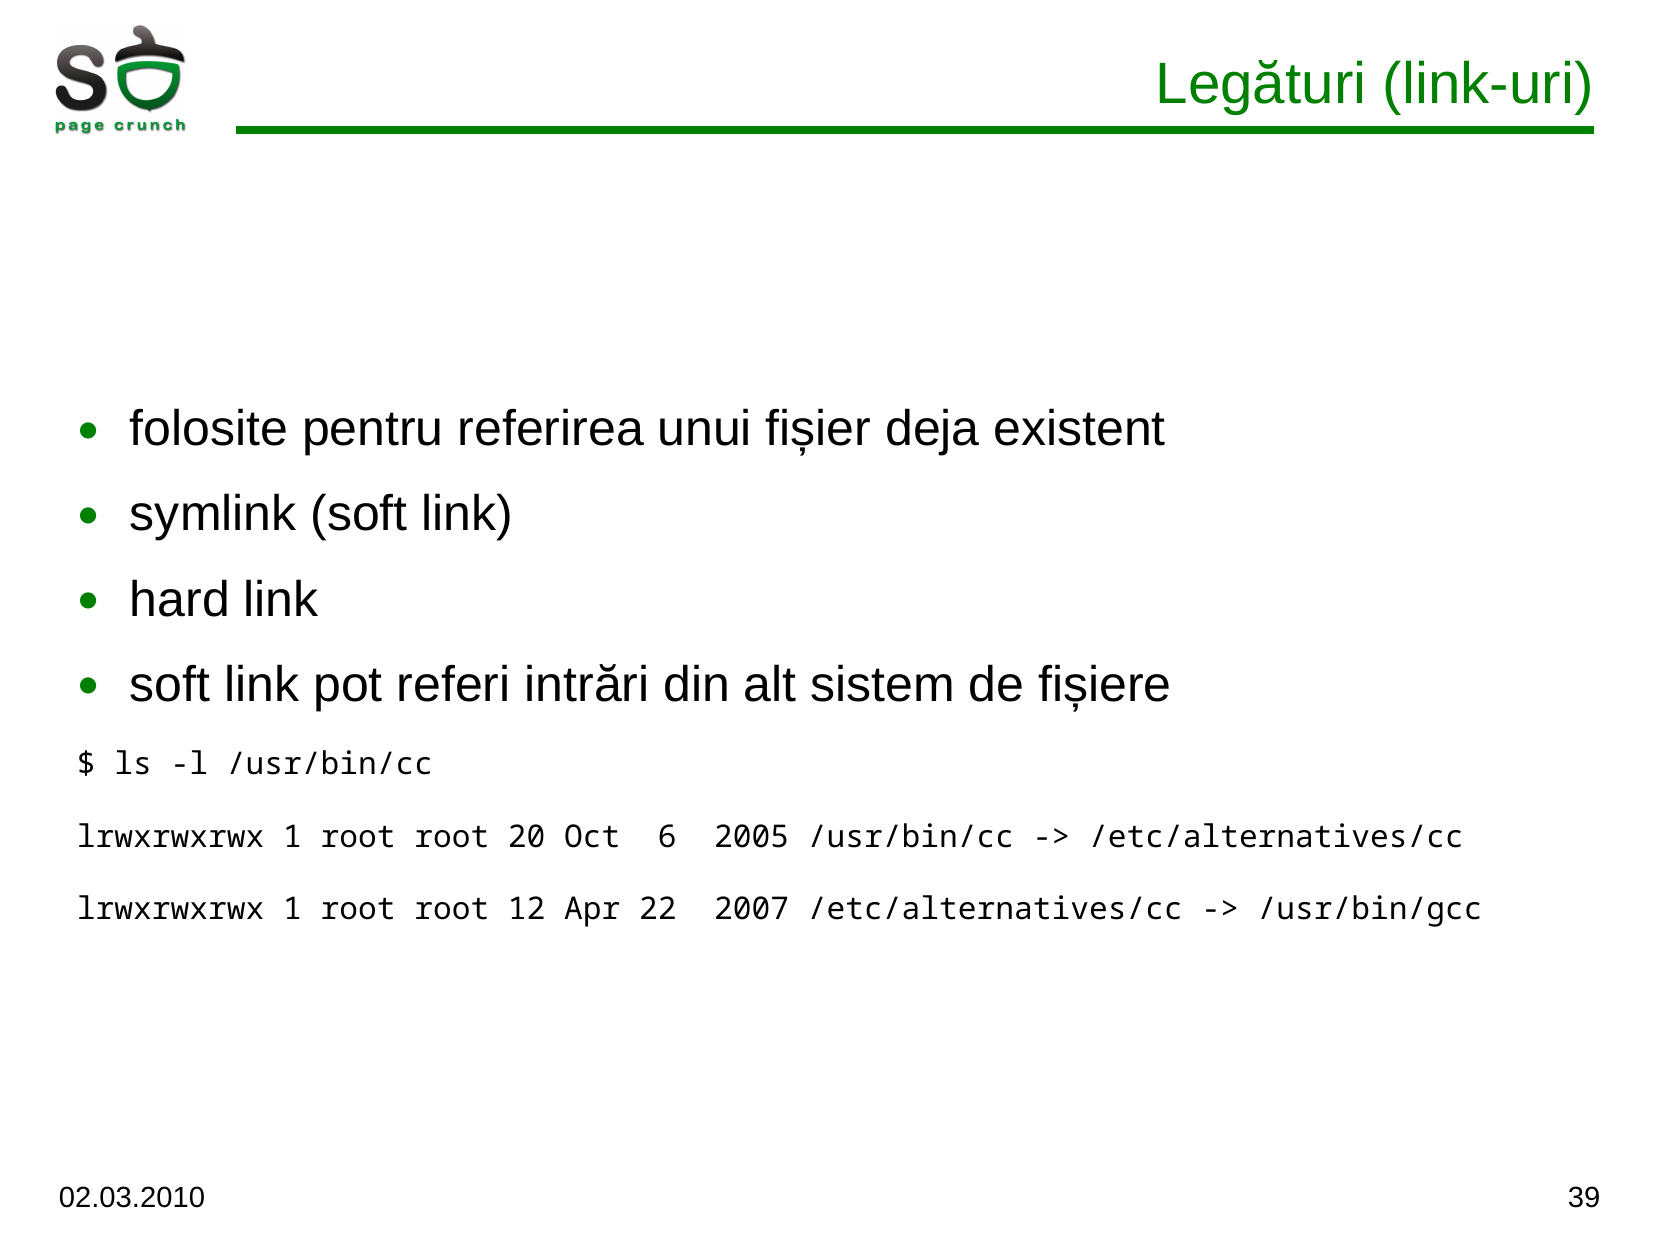

# Legături (link-uri)
folosite pentru referirea unui fișier deja existent
symlink (soft link)
hard link
soft link pot referi intrări din alt sistem de fișiere
$ ls -l /usr/bin/cc
lrwxrwxrwx 1 root root 20 Oct 6 2005 /usr/bin/cc -> /etc/alternatives/cc
lrwxrwxrwx 1 root root 12 Apr 22 2007 /etc/alternatives/cc -> /usr/bin/gcc
02.03.2010
39